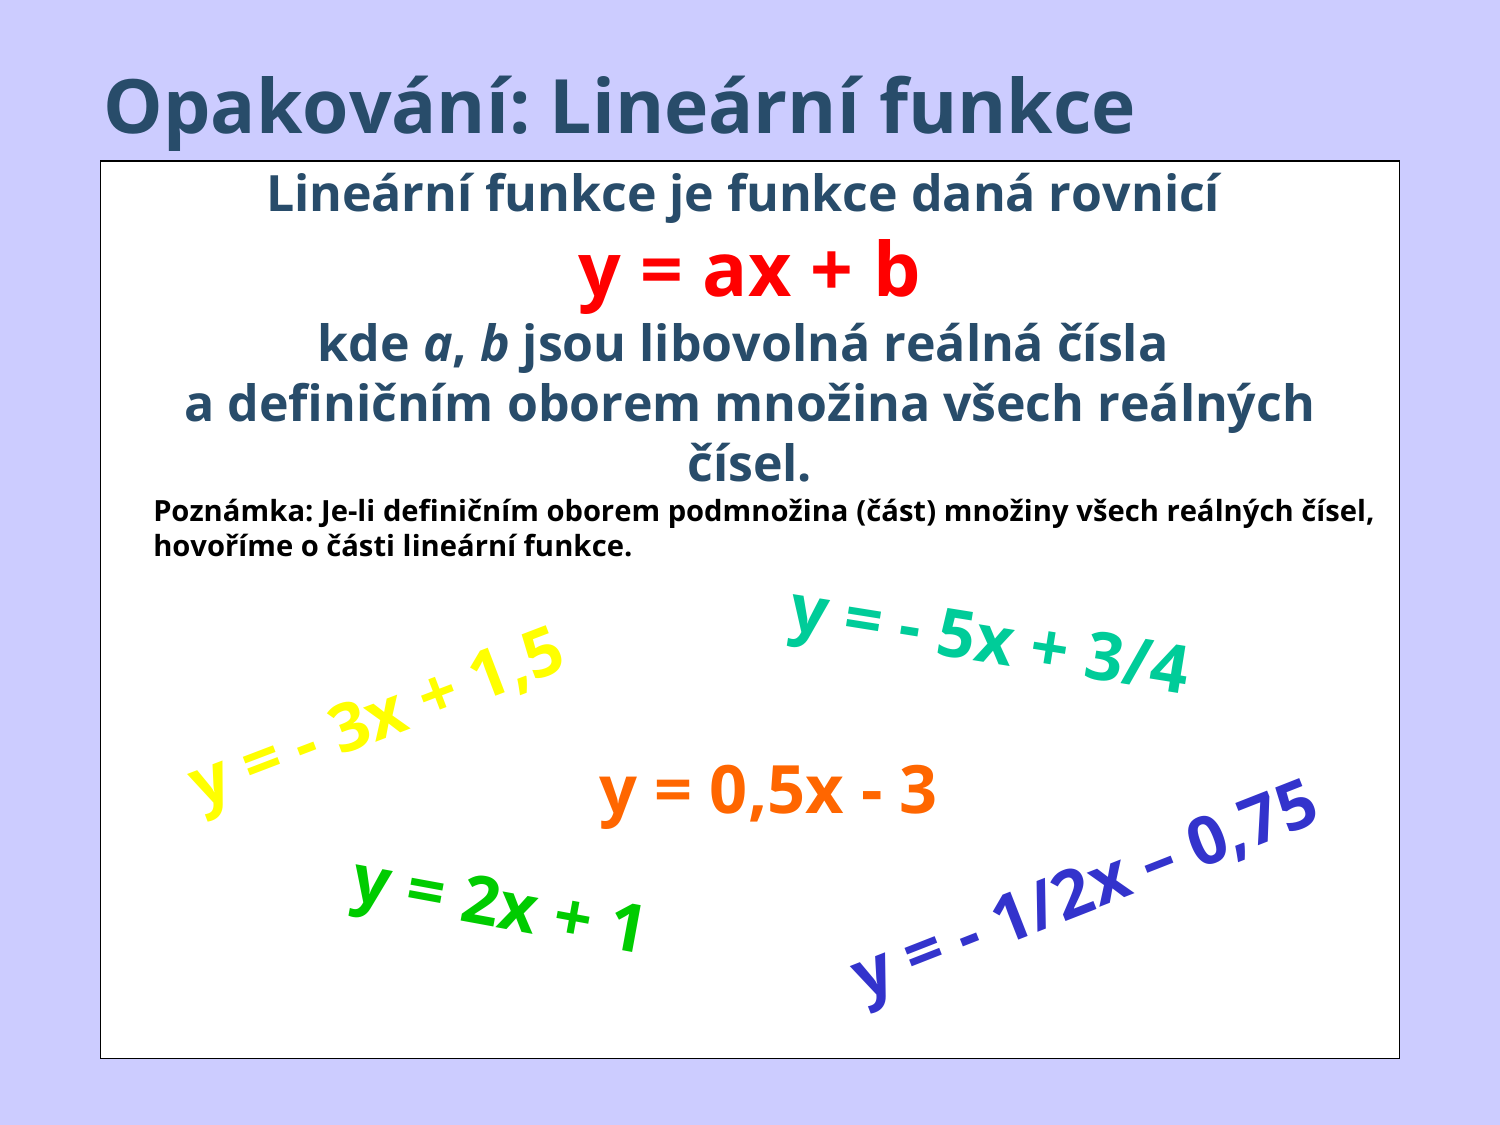

# Opakování: Lineární funkce
Lineární funkce je funkce daná rovnicí
y = ax + b
kde a, b jsou libovolná reálná čísla
a definičním oborem množina všech reálných čísel.
Poznámka: Je-li definičním oborem podmnožina (část) množiny všech reálných čísel, hovoříme o části lineární funkce.
y = - 5x + 3/4
y = - 3x + 1,5
y = 0,5x - 3
y = - 1/2x – 0,75
y = 2x + 1